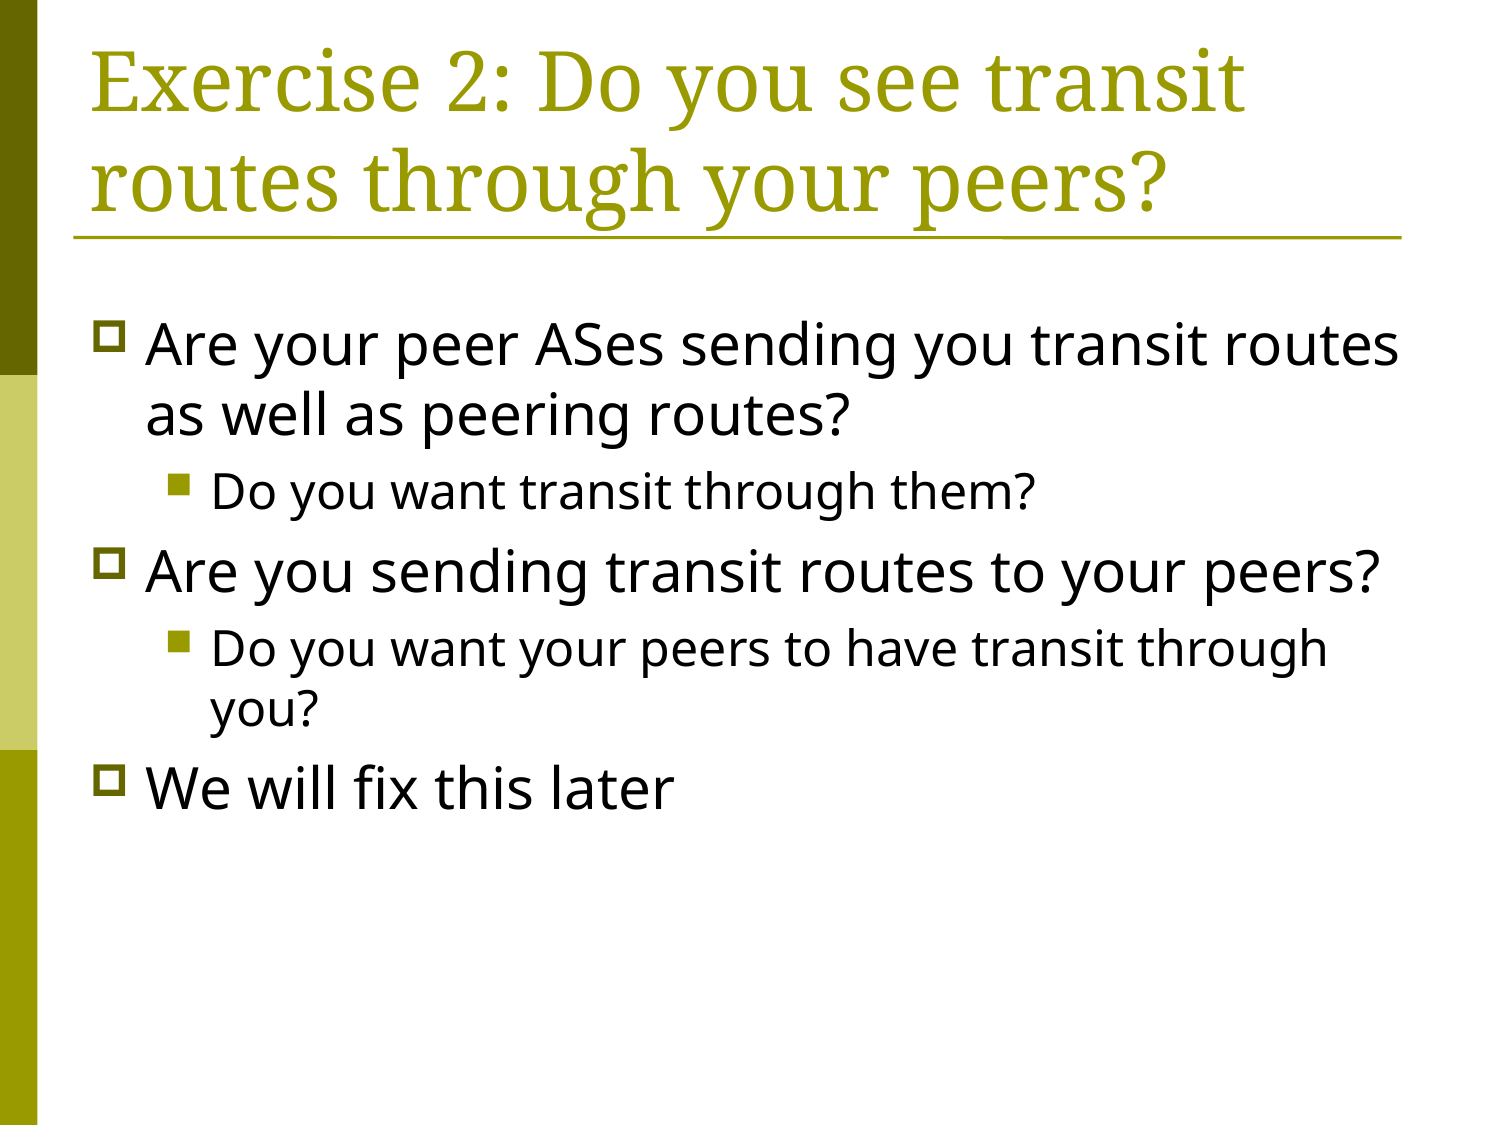

# Exercise 2: Do you see transit routes through your peers?
Are your peer ASes sending you transit routes as well as peering routes?
Do you want transit through them?
Are you sending transit routes to your peers?
Do you want your peers to have transit through you?
We will fix this later